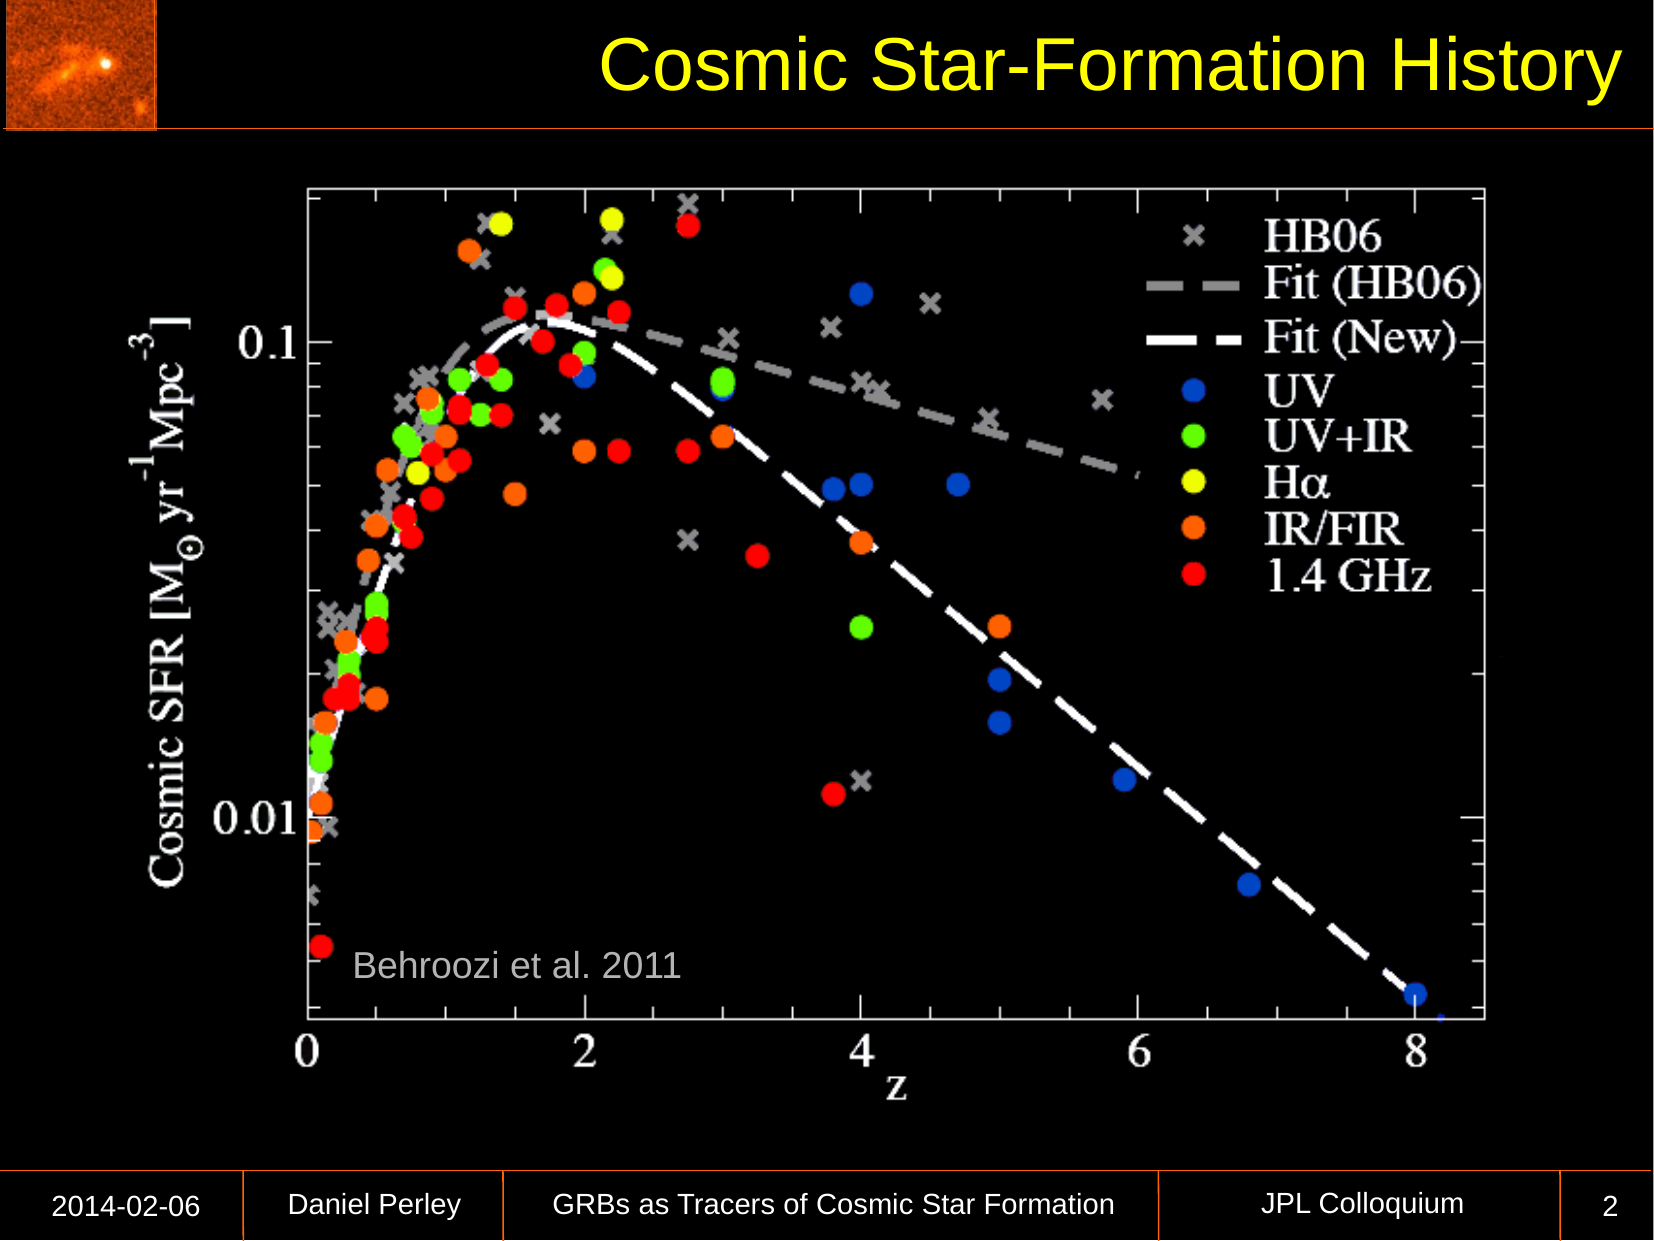

# Cosmic Star-Formation History
Behroozi et al. 2011
2014-02-06
2